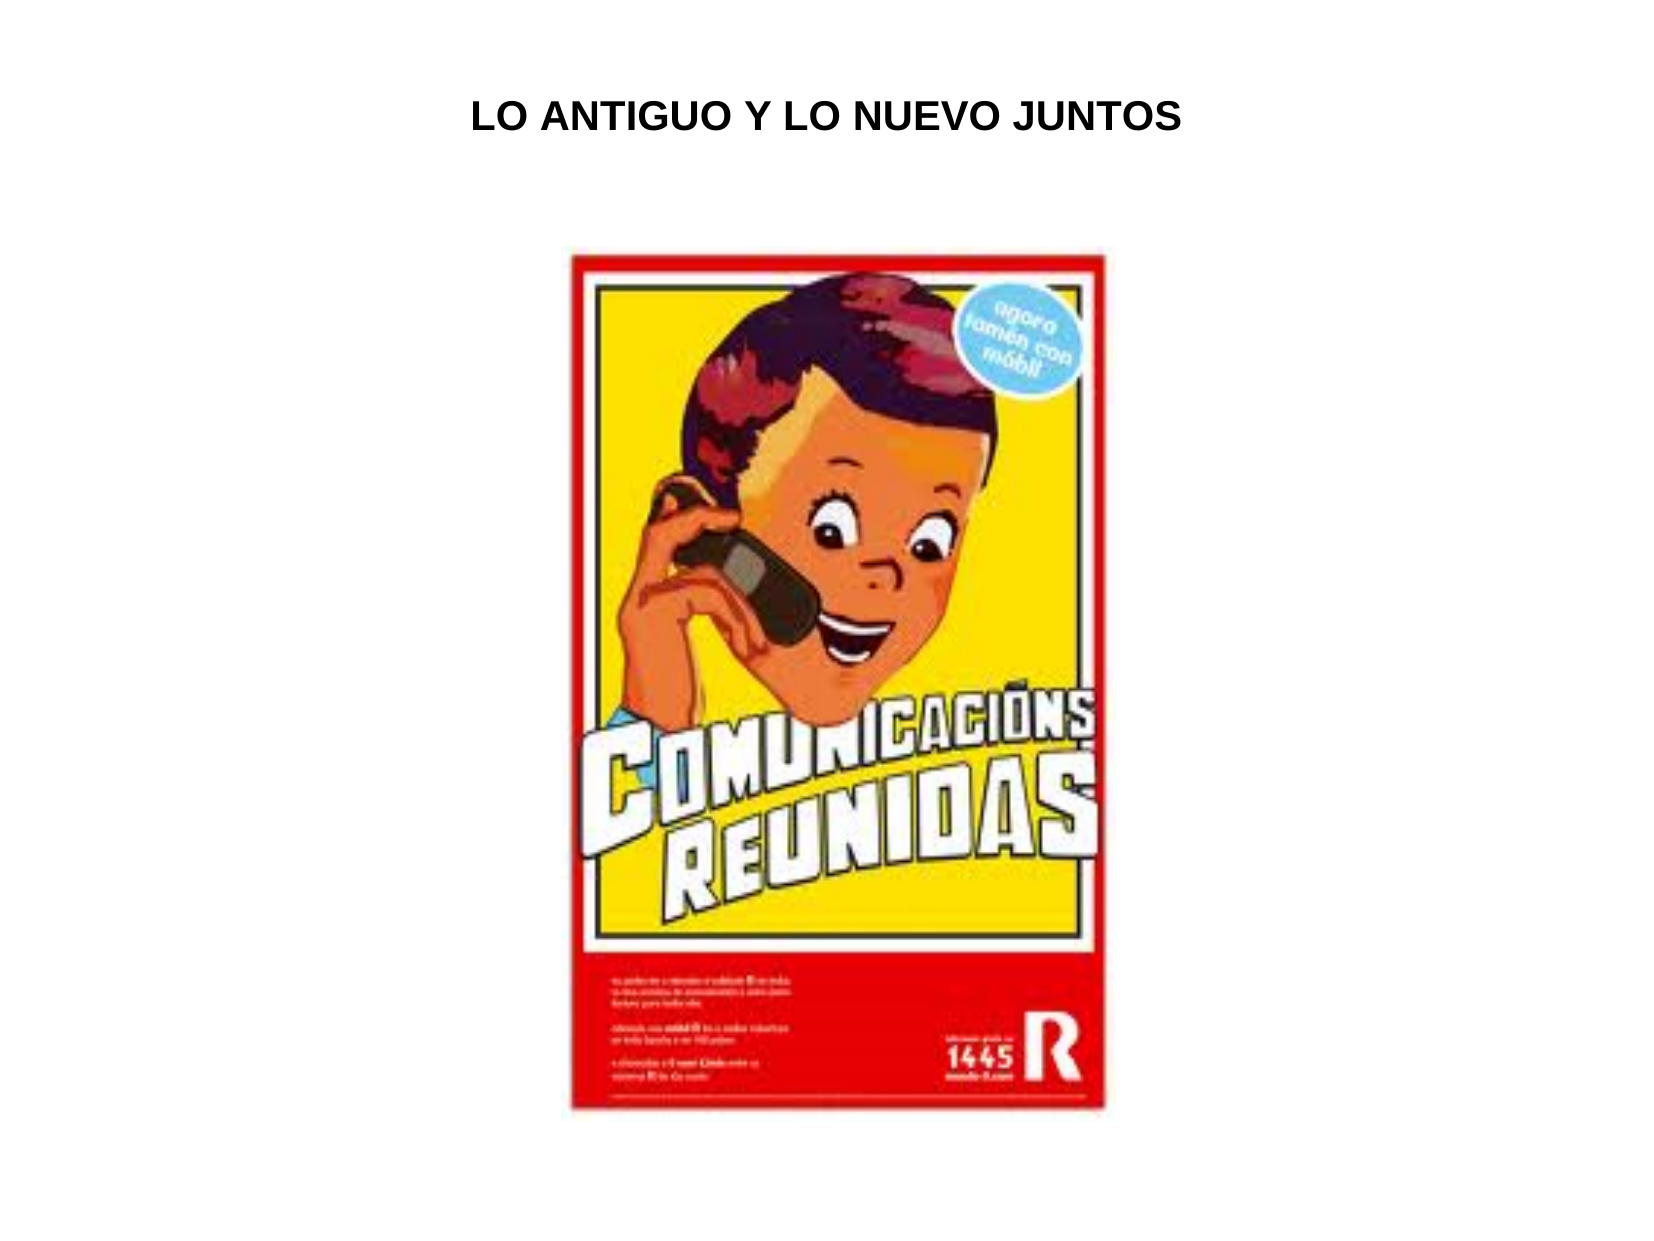

# LO ANTIGUO Y LO NUEVO JUNTOS